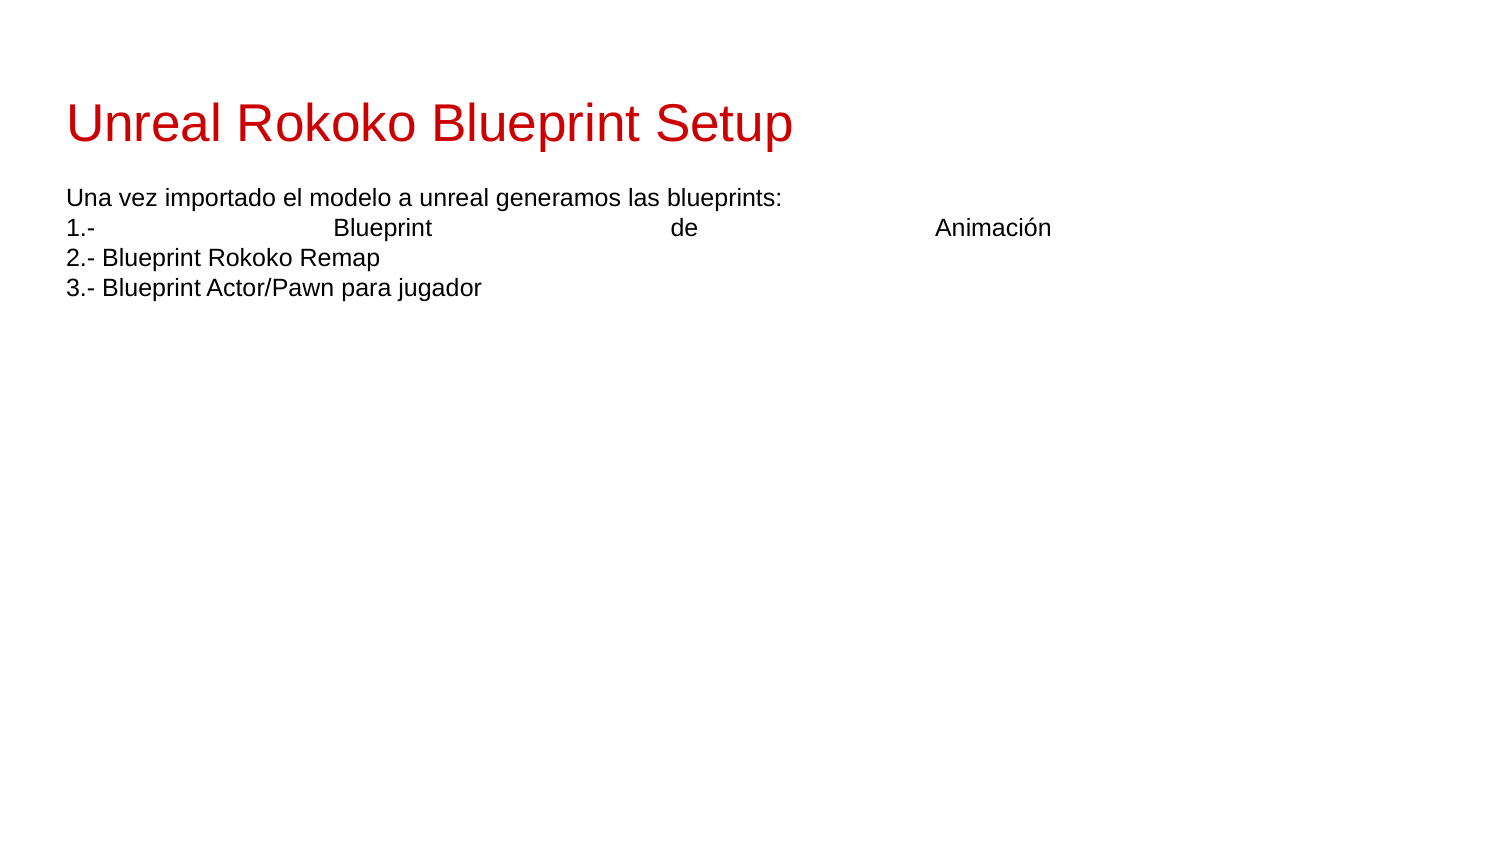

# Unreal Rokoko Blueprint Setup
Una vez importado el modelo a unreal generamos las blueprints:
1.- Blueprint de Animación
2.- Blueprint Rokoko Remap
3.- Blueprint Actor/Pawn para jugador